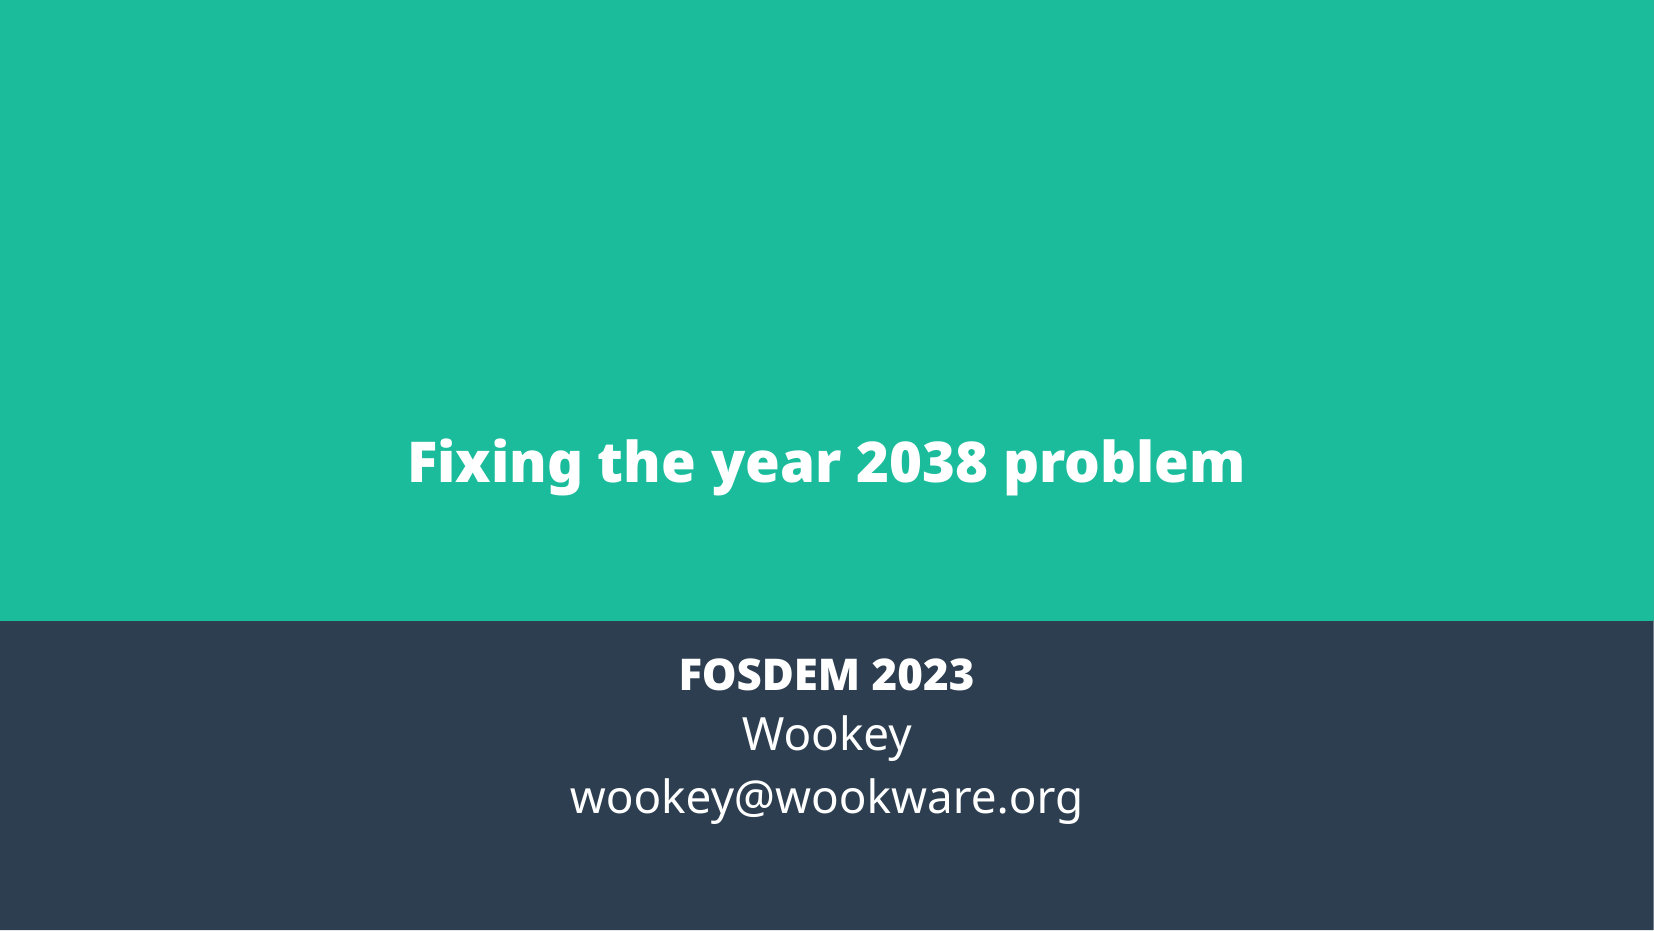

# Fixing the year 2038 problem FOSDEM 2023
Wookey
wookey@wookware.org